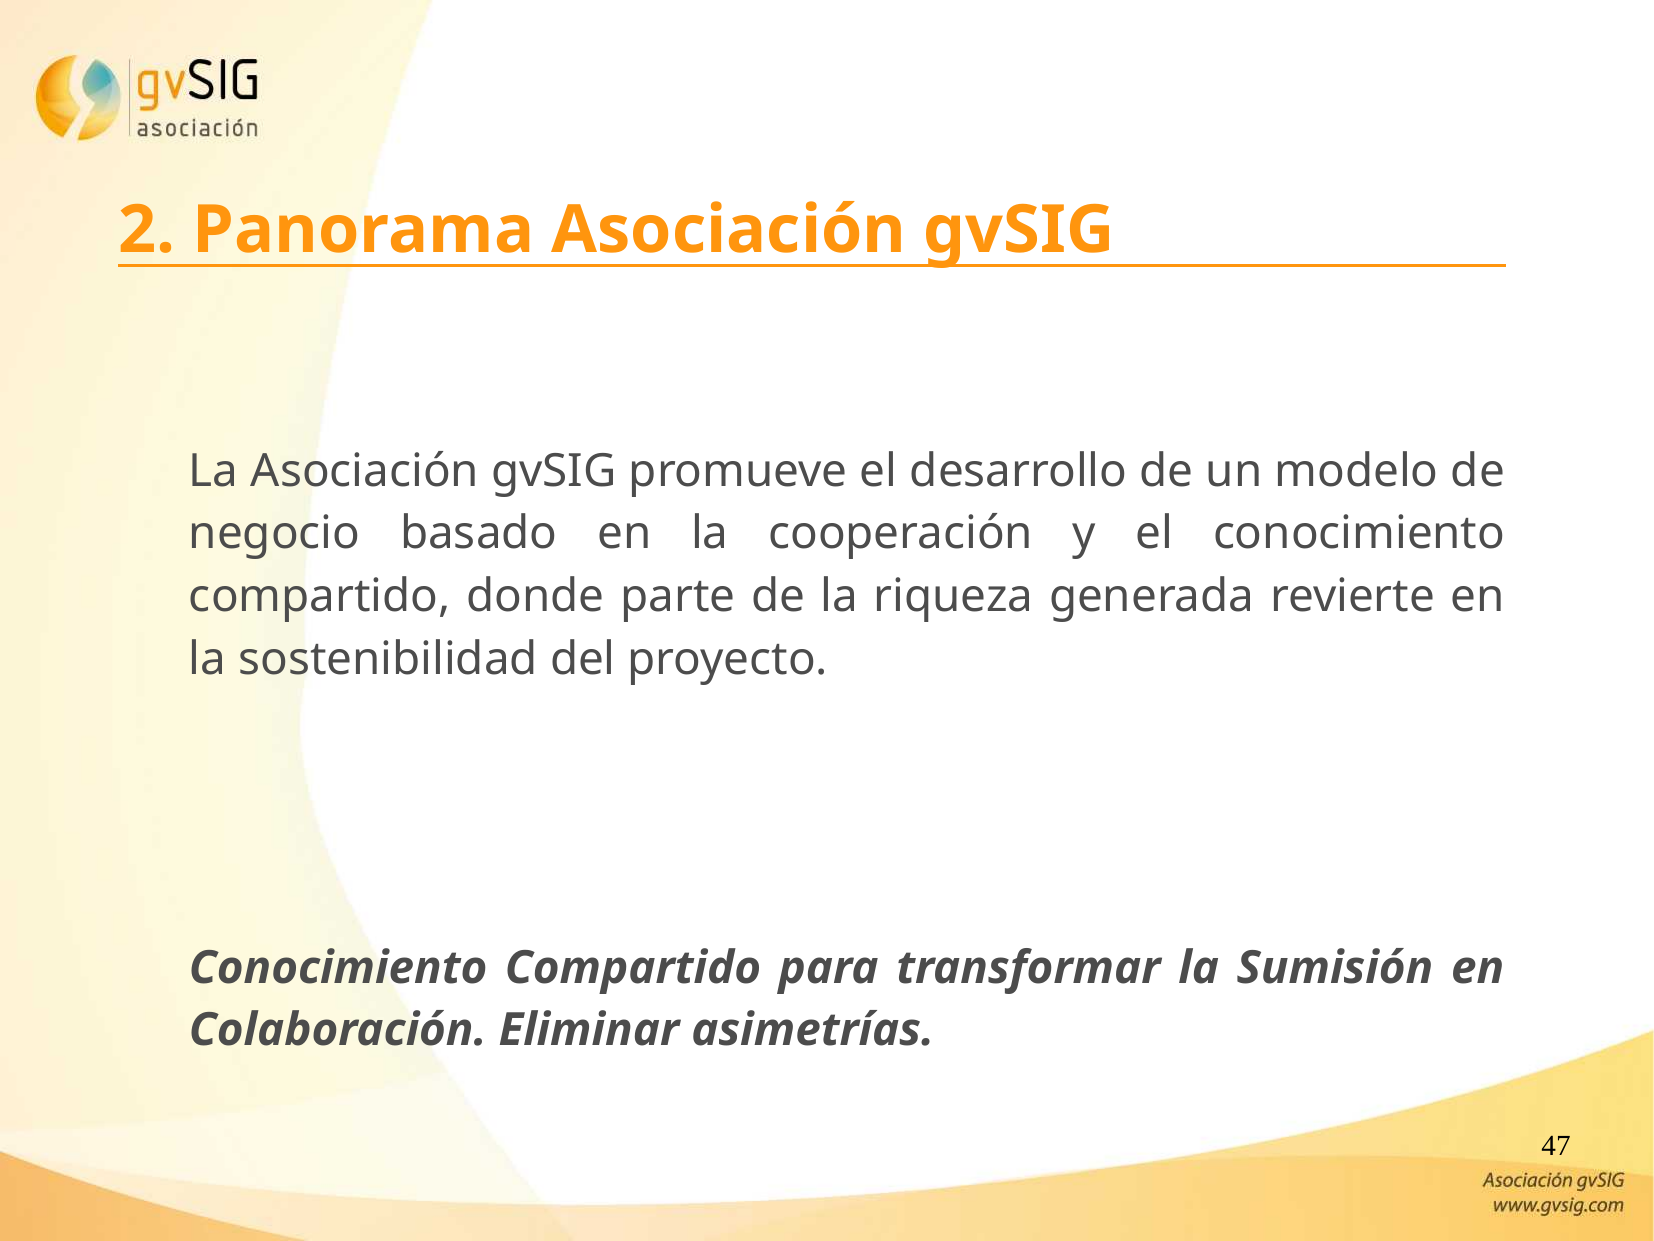

# 2. Panorama Asociación gvSIG
La Asociación gvSIG promueve el desarrollo de un modelo de negocio basado en la cooperación y el conocimiento compartido, donde parte de la riqueza generada revierte en la sostenibilidad del proyecto.
Conocimiento Compartido para transformar la Sumisión en Colaboración. Eliminar asimetrías.
47